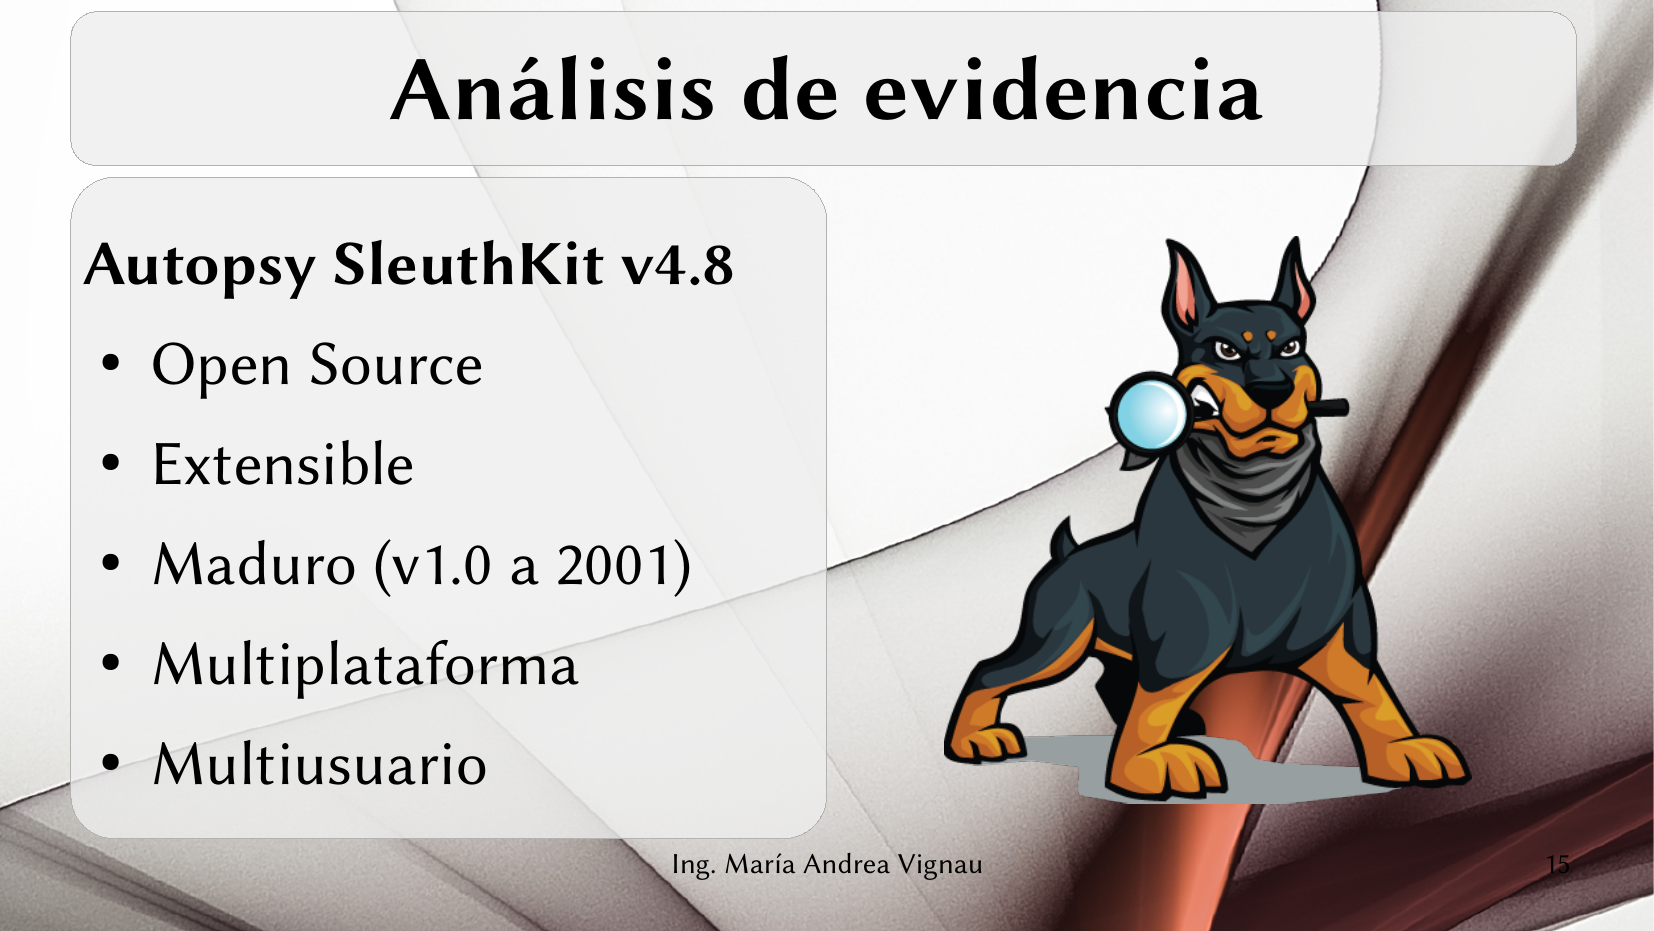

# Análisis de evidencia
Autopsy SleuthKit v4.8
Open Source
Extensible
Maduro (v1.0 a 2001)
Multiplataforma
Multiusuario
Ing. María Andrea Vignau
15